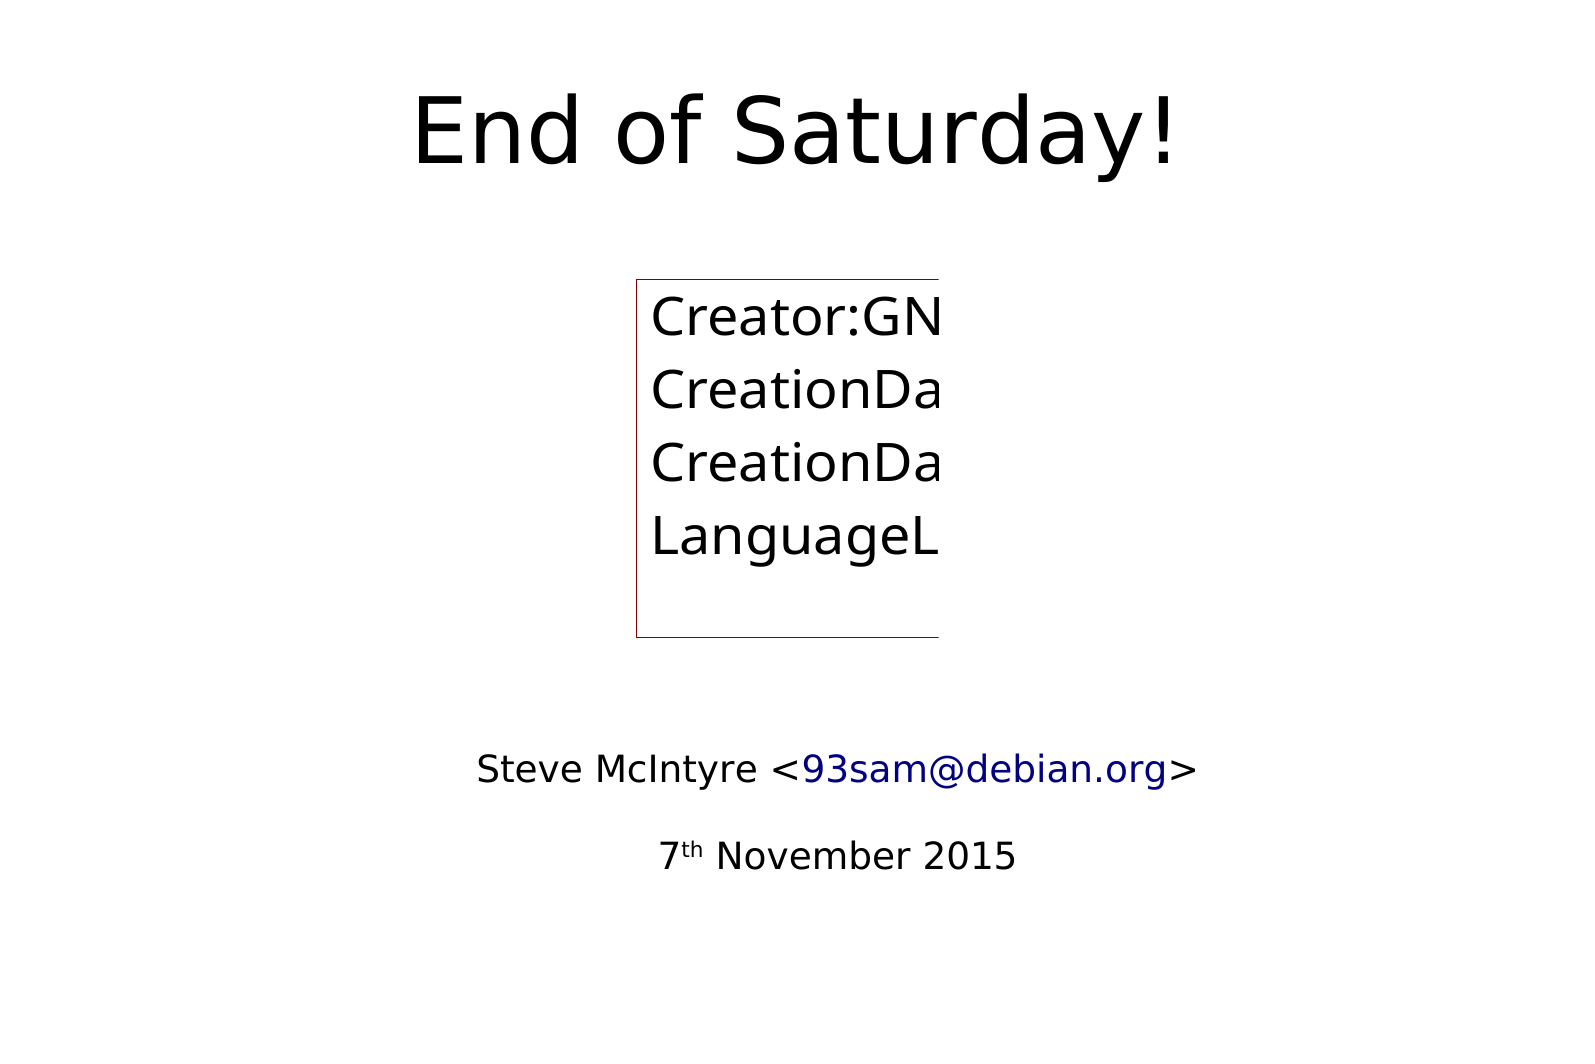

# End of Saturday!
Steve McIntyre <93sam@debian.org>
7th November 2015
1